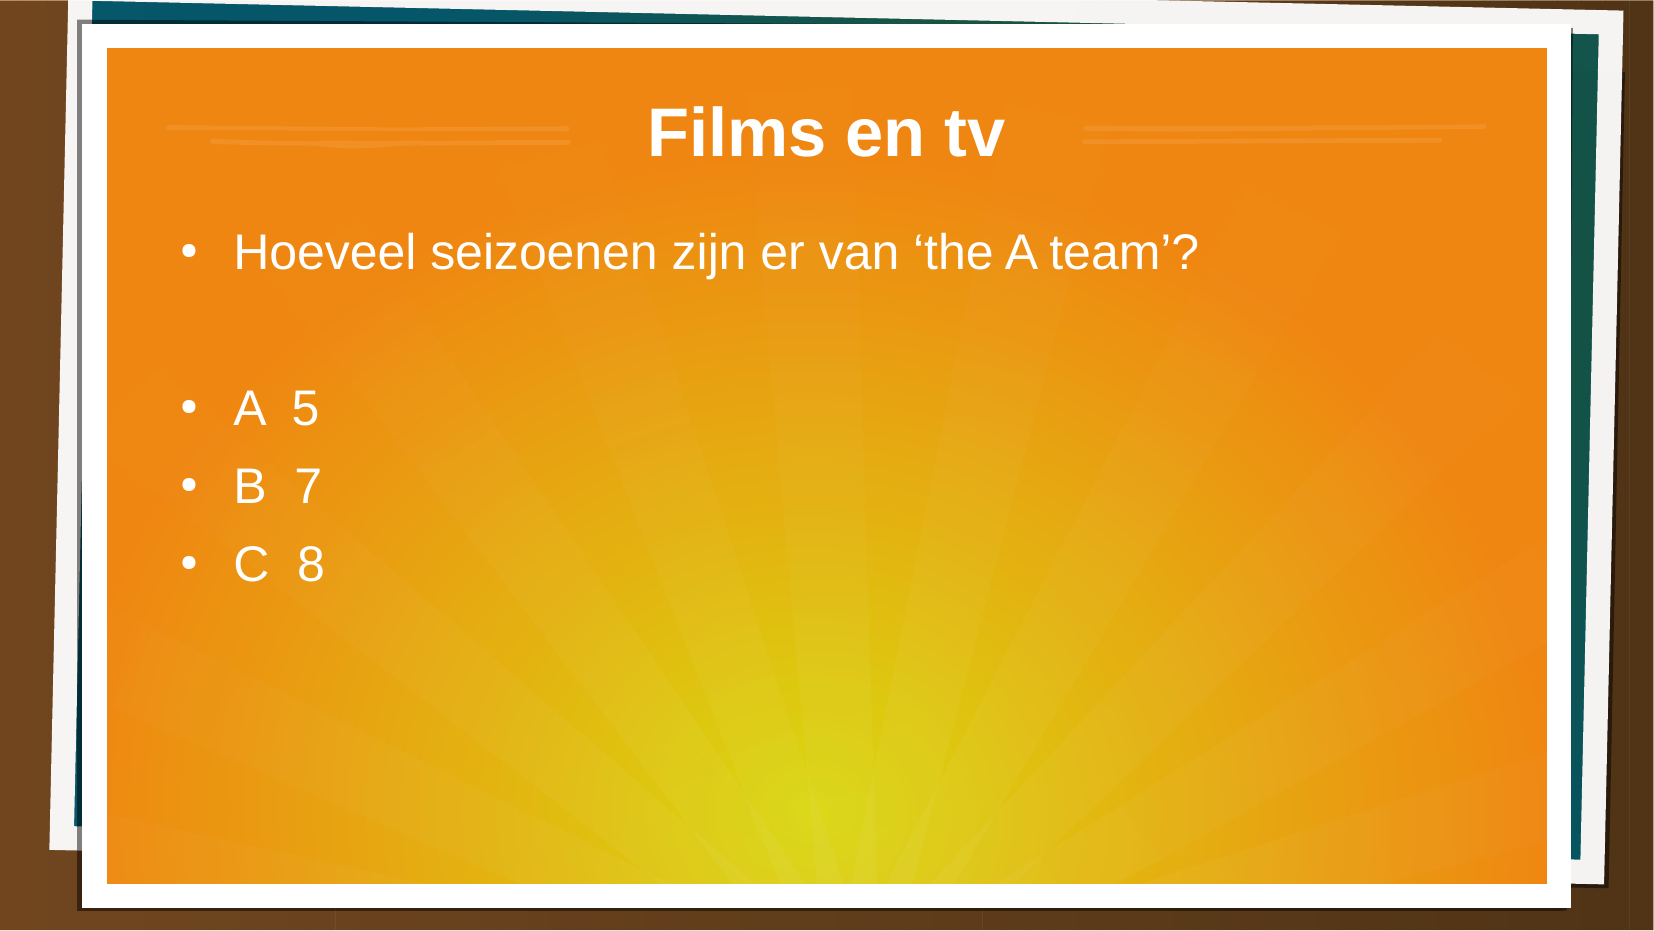

# Films en tv
Hoeveel seizoenen zijn er van ‘the A team’?
A 5
B 7
C 8